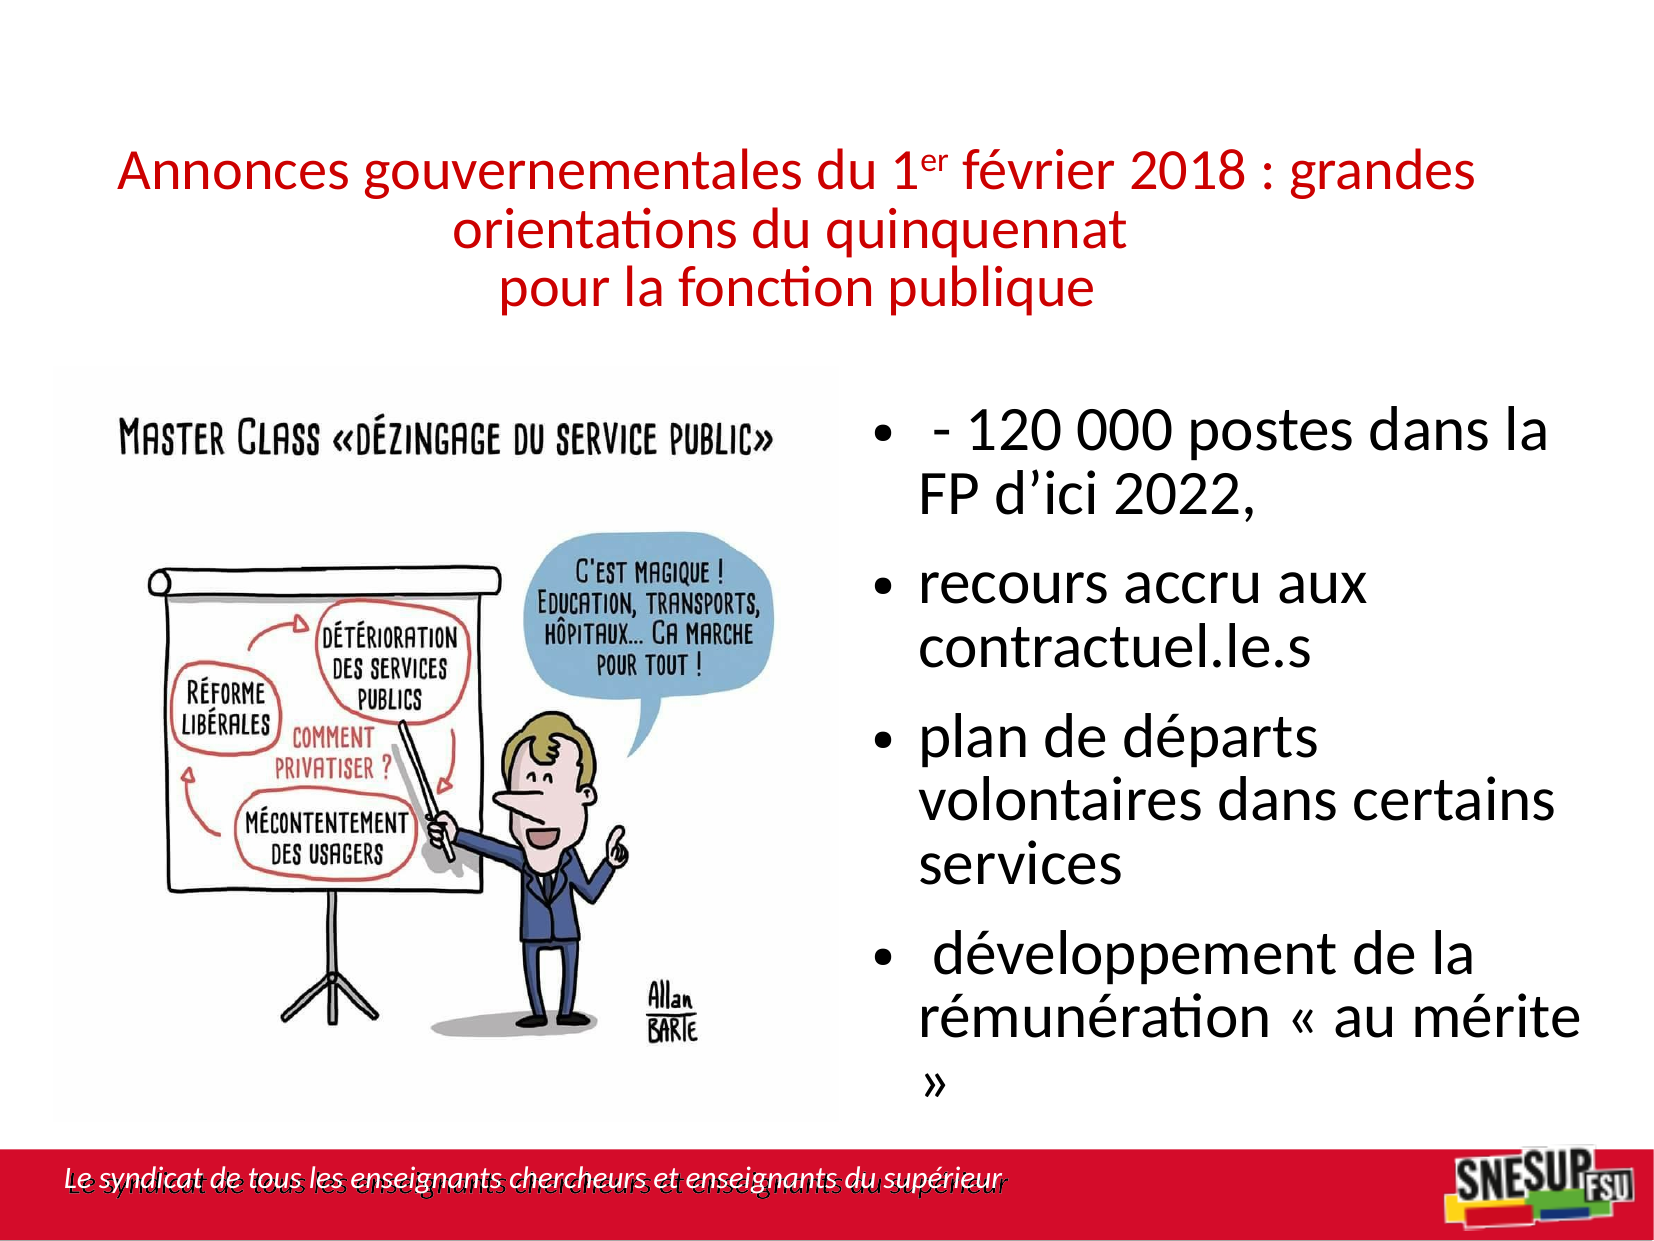

# Annonces gouvernementales du 1er février 2018 : grandes orientations du quinquennat pour la fonction publique
 - 120 000 postes dans la FP d’ici 2022,
recours accru aux contractuel.le.s
plan de départs volontaires dans certains services
 développement de la rémunération « au mérite »